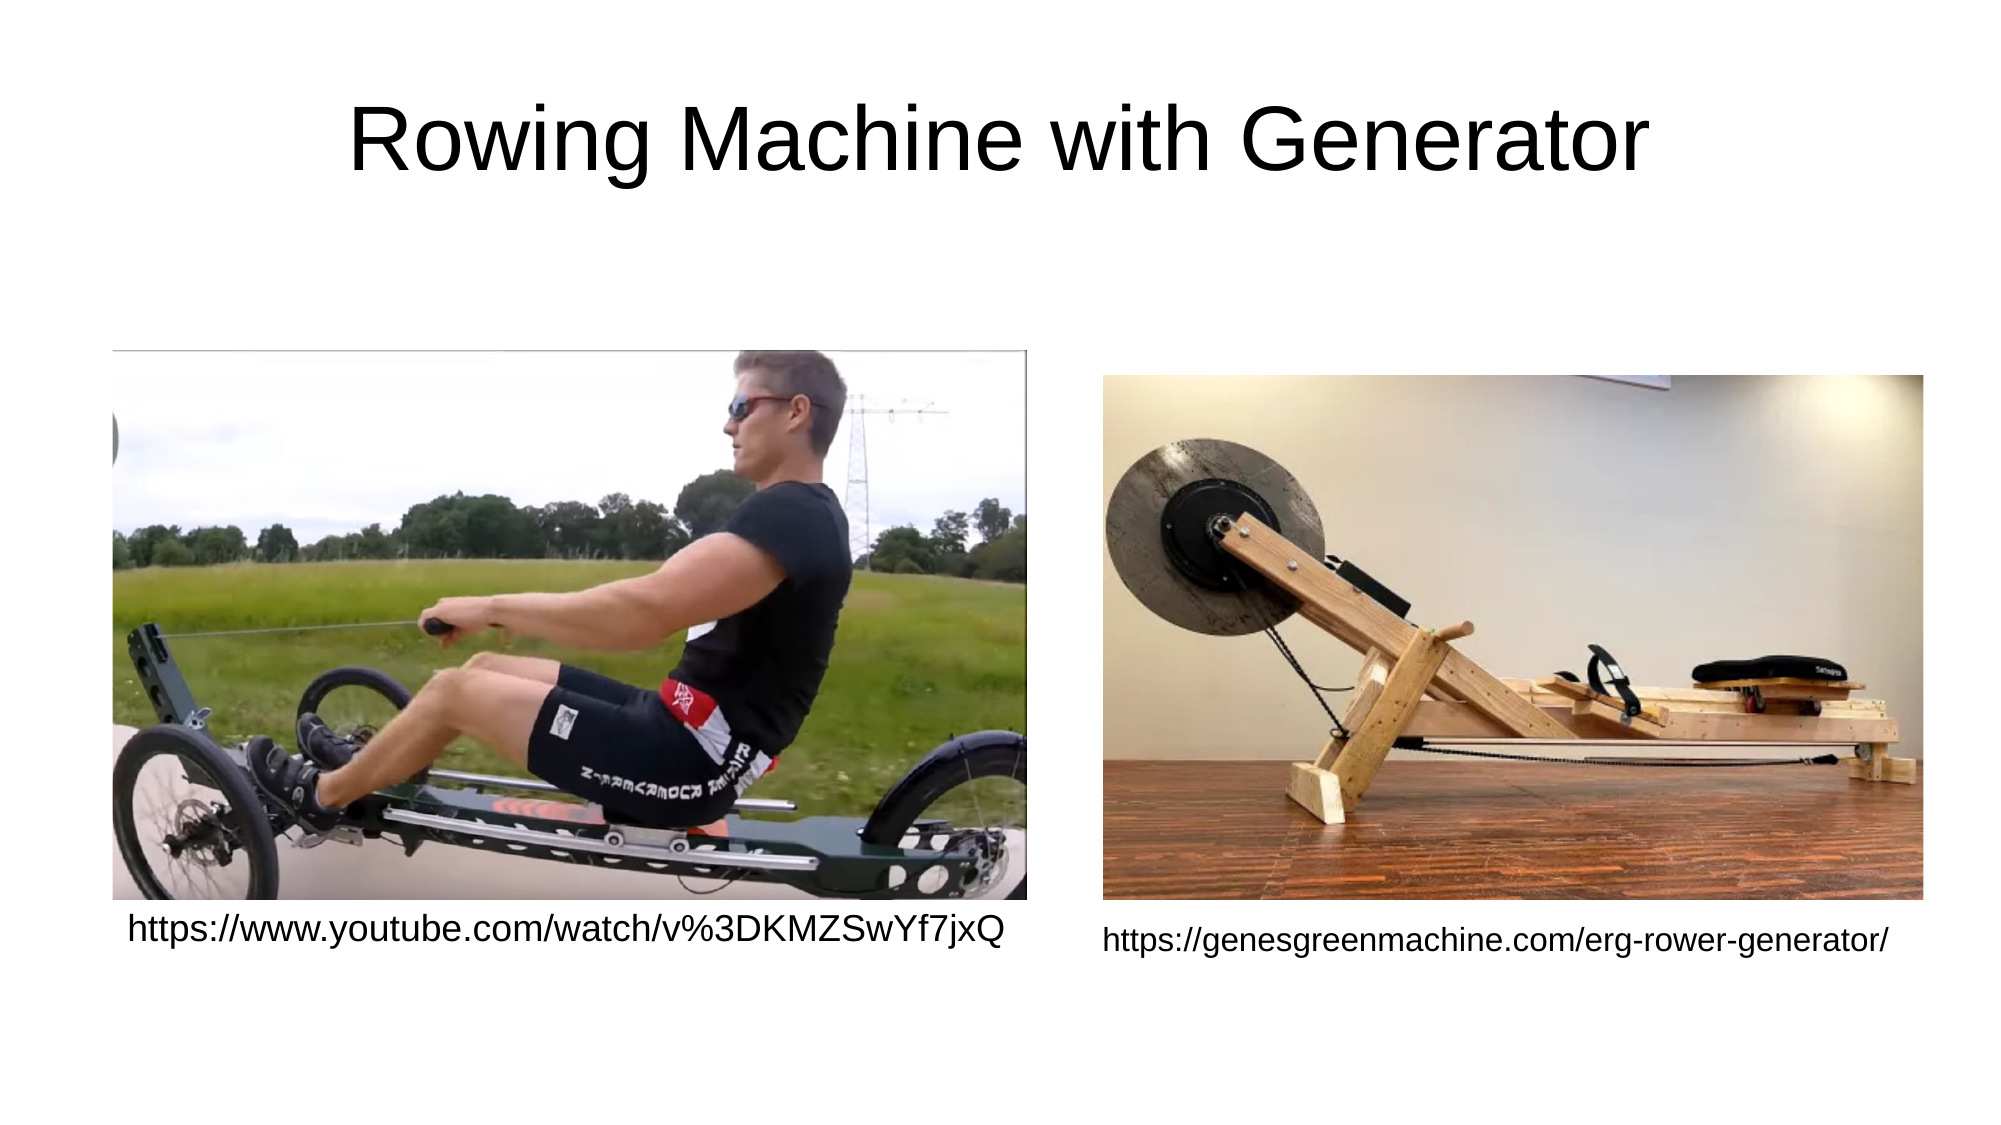

# Rowing Machine with Generator
https://www.youtube.com/watch/v%3DKMZSwYf7jxQ
https://genesgreenmachine.com/erg-rower-generator/